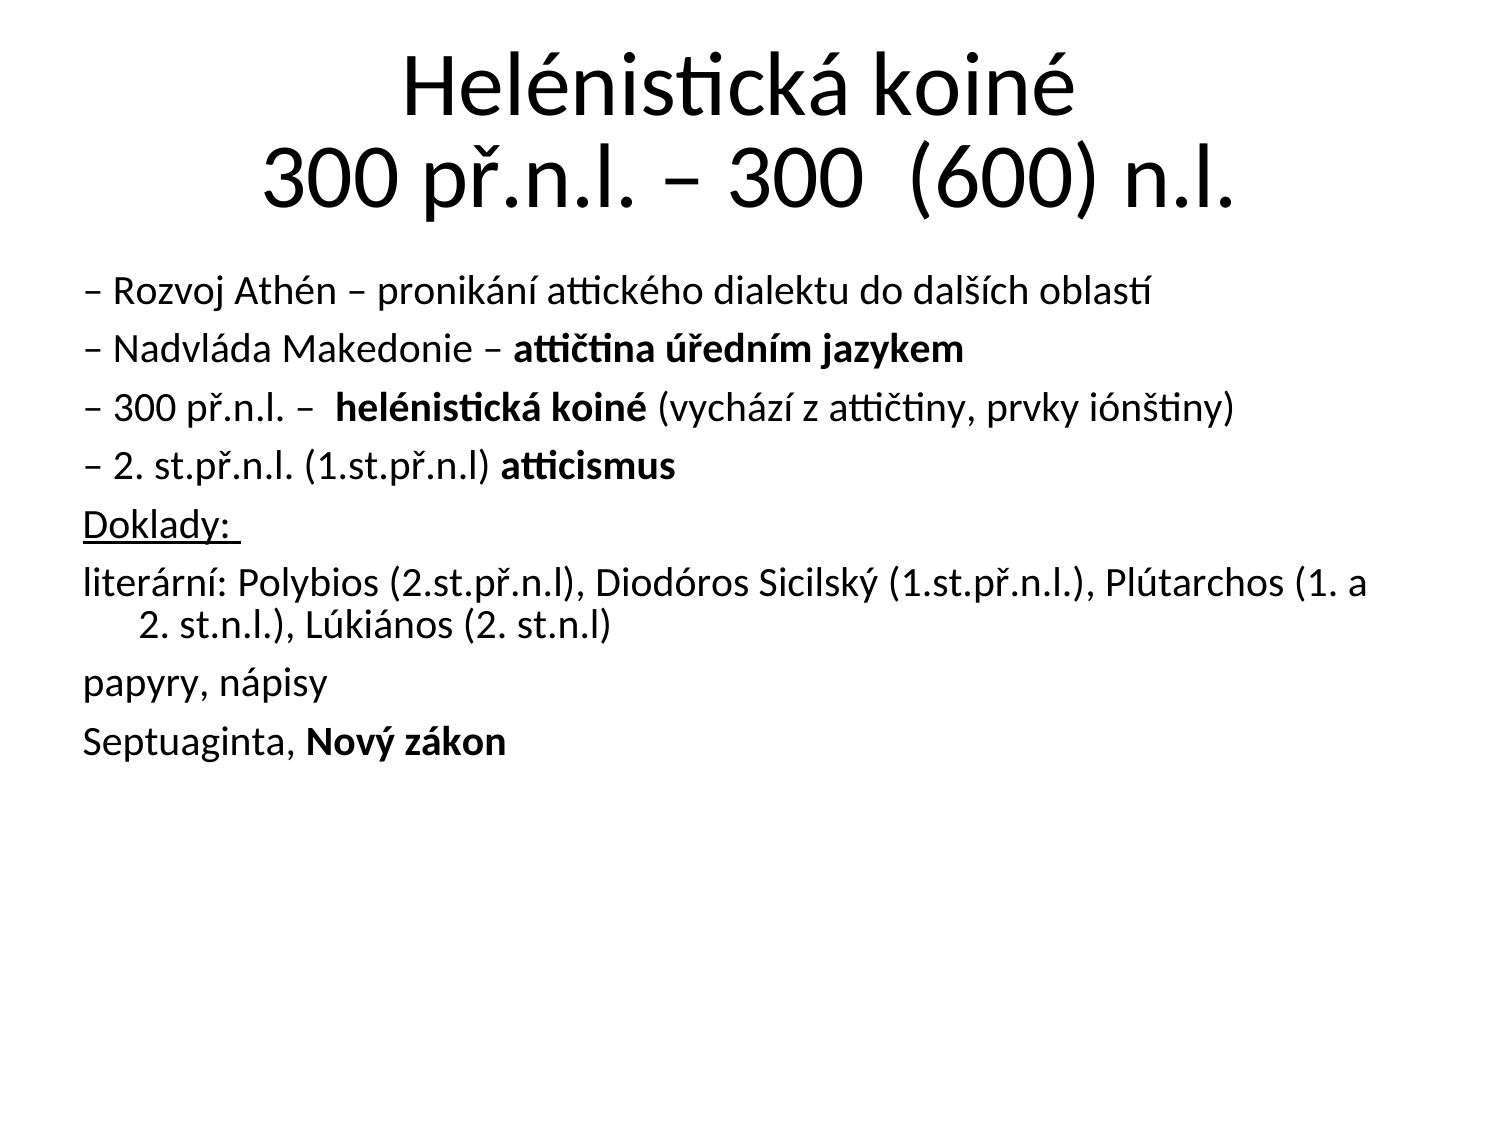

# Helénistická koiné 300 př.n.l. – 300 (600) n.l.
– Rozvoj Athén – pronikání attického dialektu do dalších oblastí
– Nadvláda Makedonie – attičtina úředním jazykem
– 300 př.n.l. – helénistická koiné (vychází z attičtiny, prvky iónštiny)
– 2. st.př.n.l. (1.st.př.n.l) atticismus
Doklady:
literární: Polybios (2.st.př.n.l), Diodóros Sicilský (1.st.př.n.l.), Plútarchos (1. a 2. st.n.l.), Lúkiános (2. st.n.l)
papyry, nápisy
Septuaginta, Nový zákon